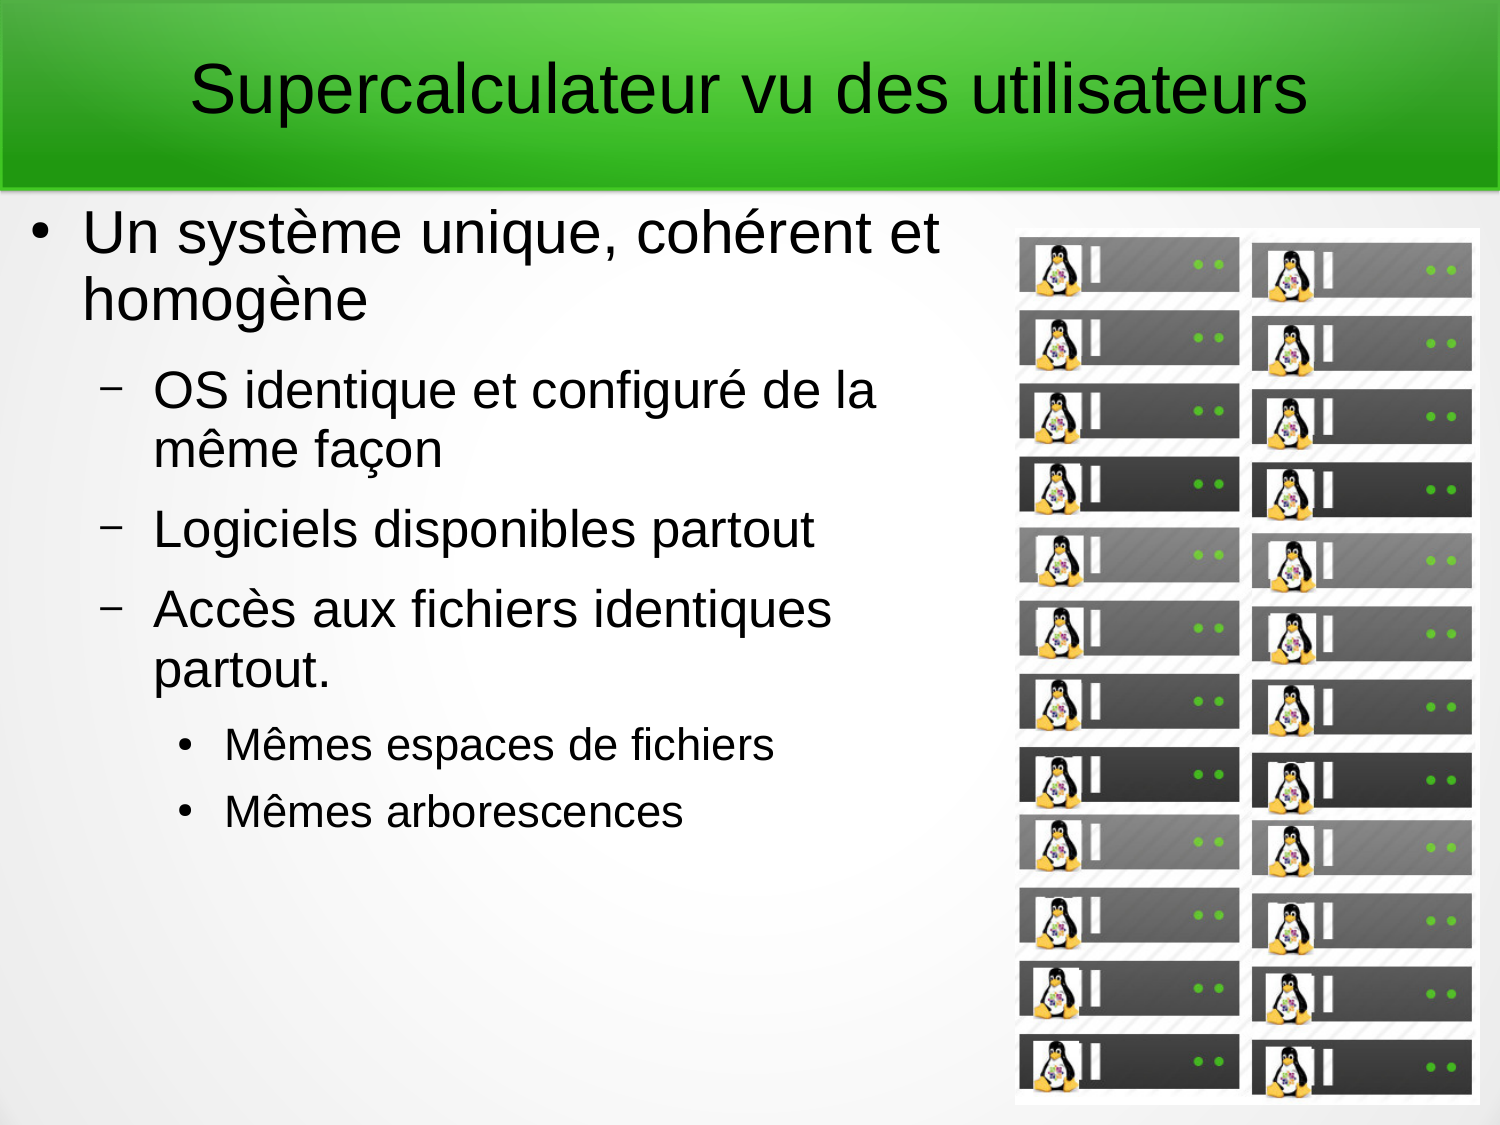

# Supercalculateur vu des utilisateurs
Un système unique, cohérent et homogène
OS identique et configuré de la même façon
Logiciels disponibles partout
Accès aux fichiers identiques partout.
Mêmes espaces de fichiers
Mêmes arborescences